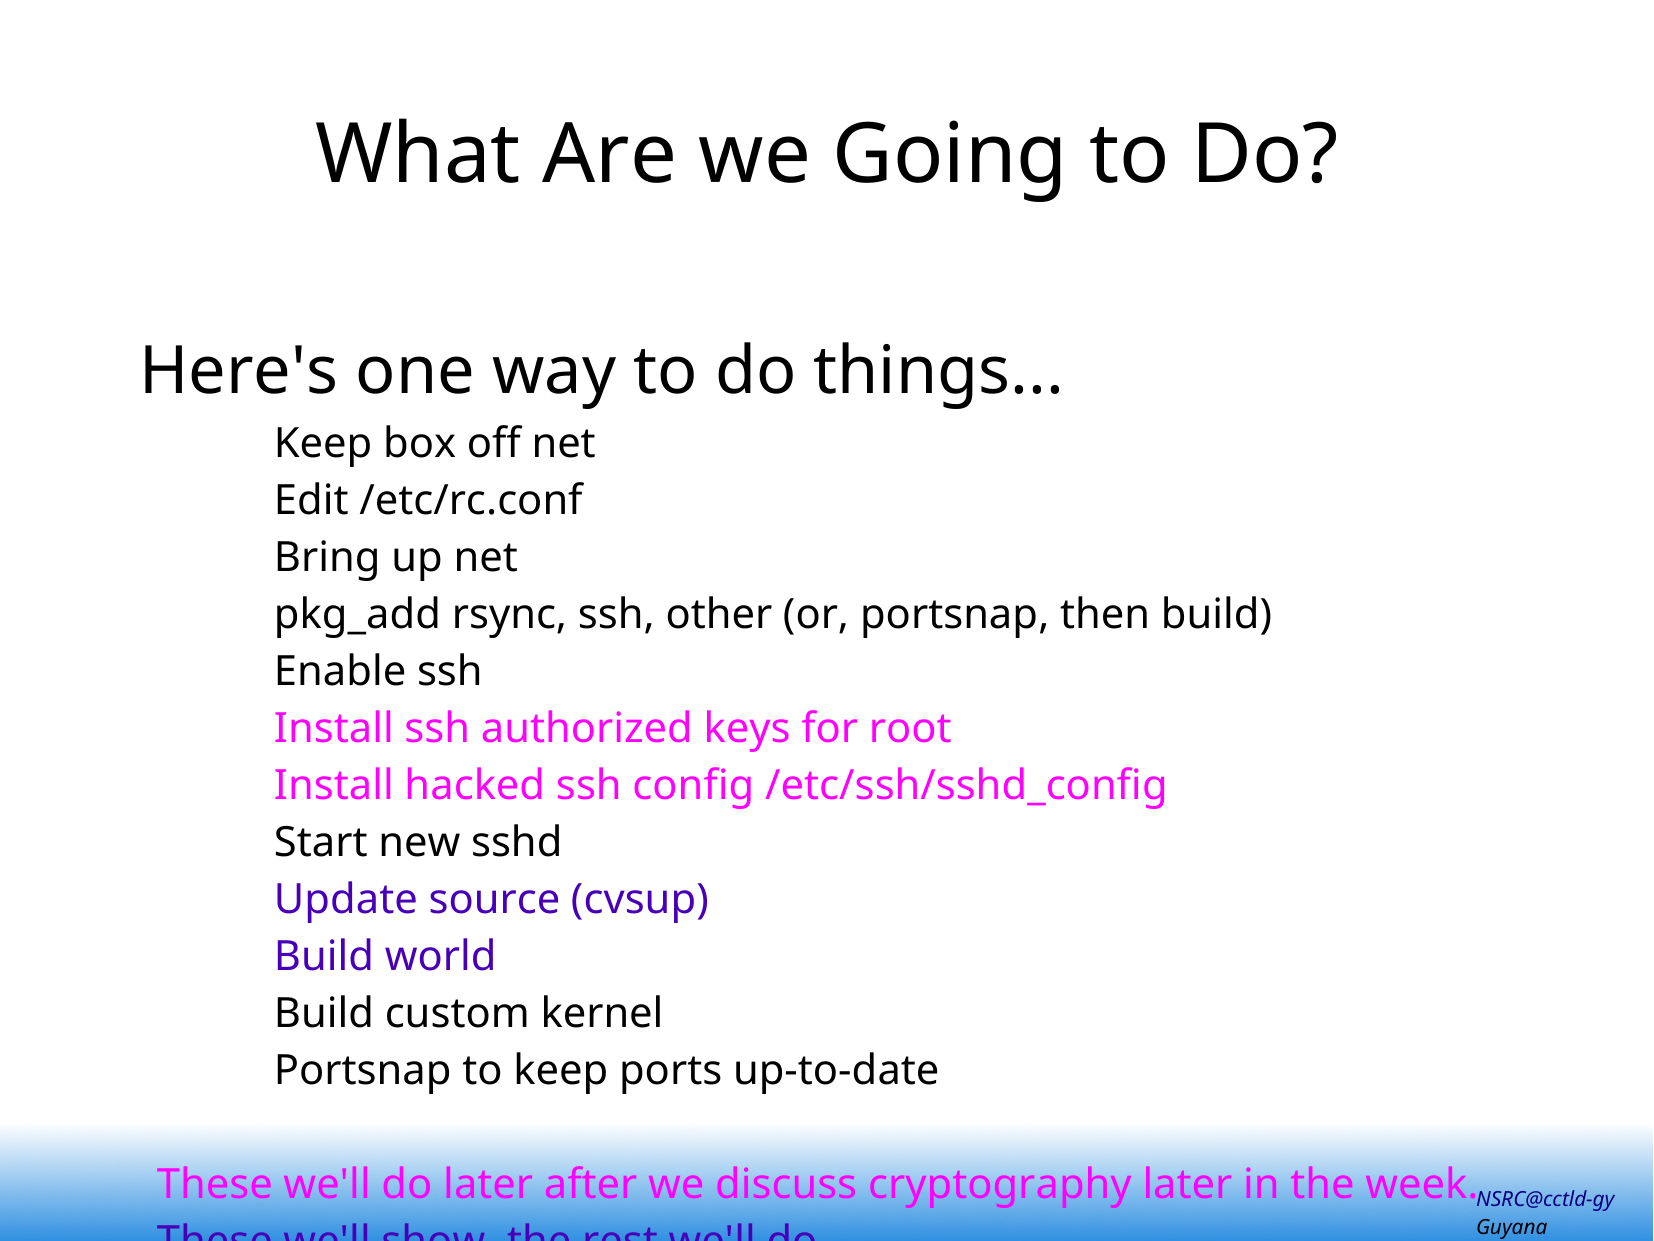

# What Are we Going to Do?
Here's one way to do things...
 Keep box off net
 Edit /etc/rc.conf
 Bring up net
 pkg_add rsync, ssh, other (or, portsnap, then build)
 Enable ssh
 Install ssh authorized keys for root
 Install hacked ssh config /etc/ssh/sshd_config
 Start new sshd
 Update source (cvsup)
 Build world
 Build custom kernel
 Portsnap to keep ports up-to-date
These we'll do later after we discuss cryptography later in the week.
These we'll show, the rest we'll do.